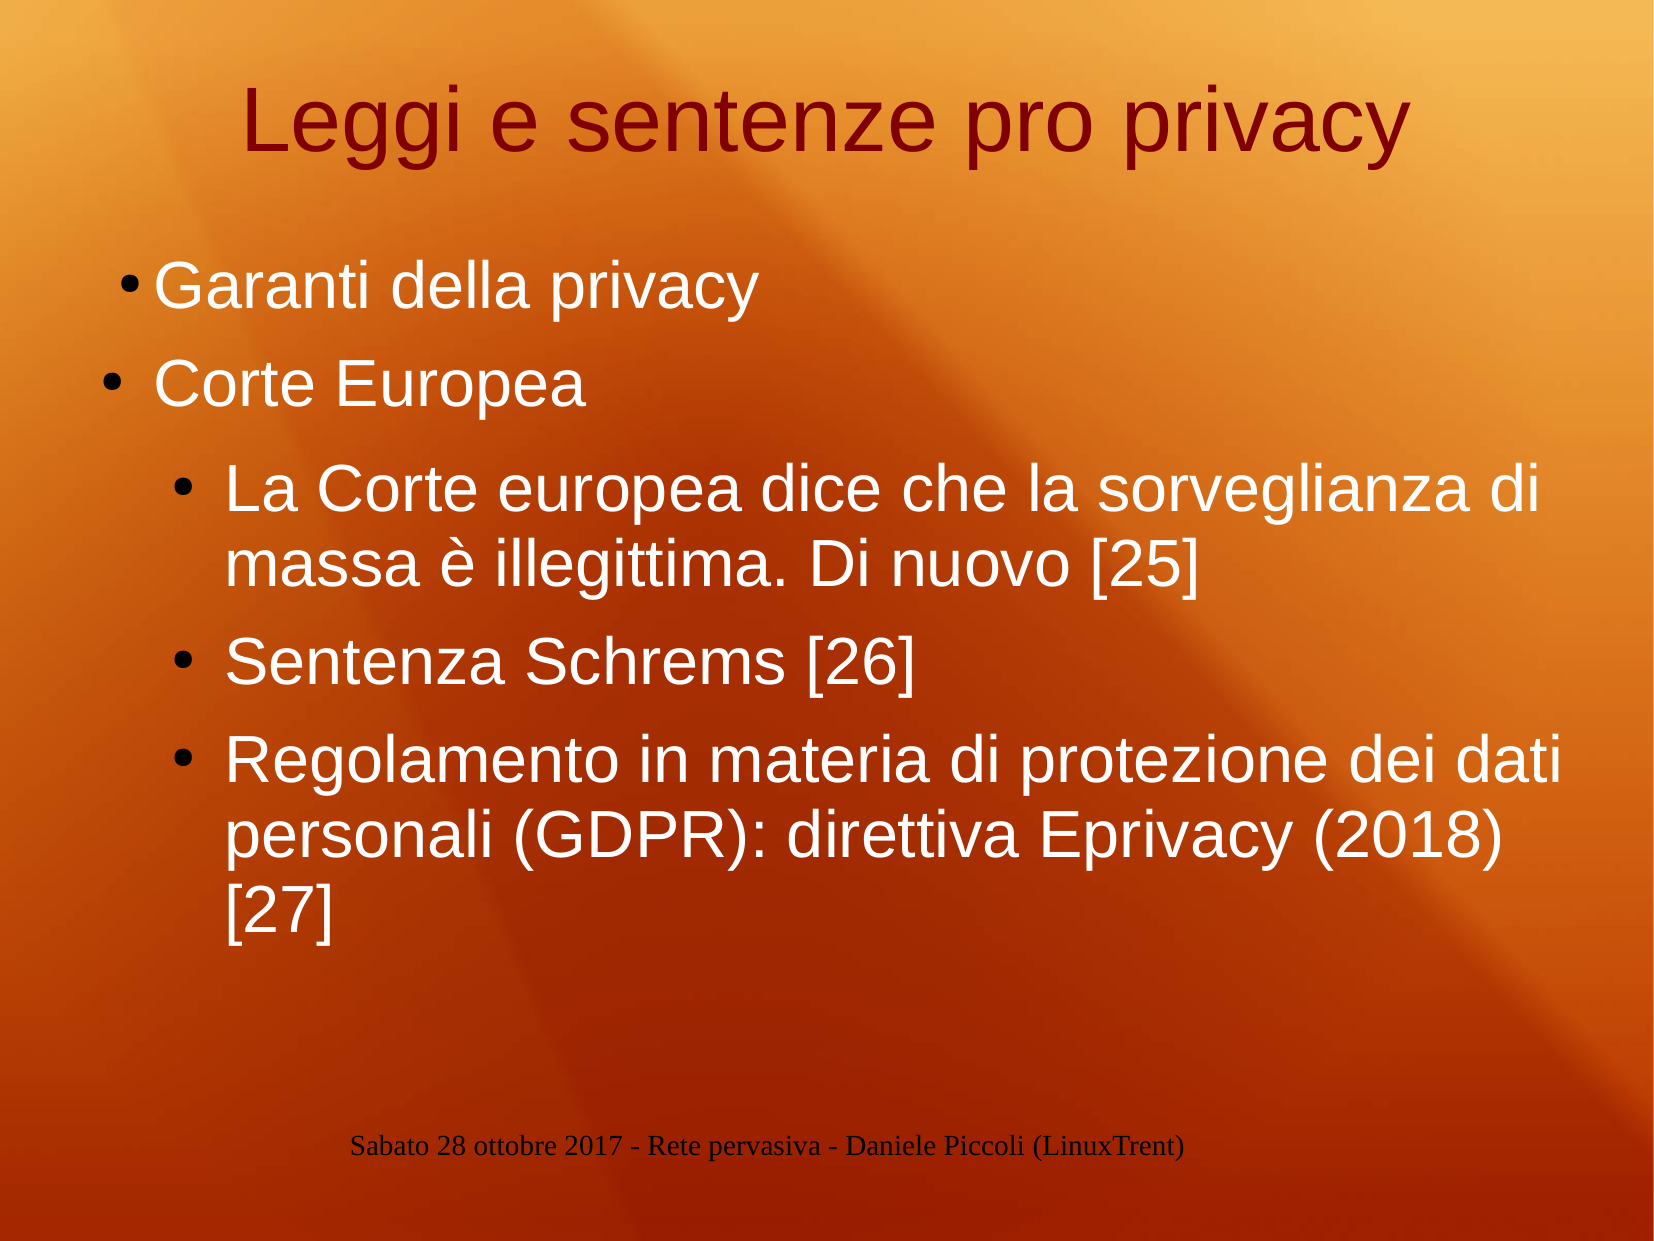

# Leggi e sentenze pro privacy
Garanti della privacy
Corte Europea
La Corte europea dice che la sorveglianza di massa è illegittima. Di nuovo [25]
Sentenza Schrems [26]
Regolamento in materia di protezione dei dati personali (GDPR): direttiva Eprivacy (2018) [27]
Sabato 28 ottobre 2017 - Rete pervasiva - Daniele Piccoli (LinuxTrent)